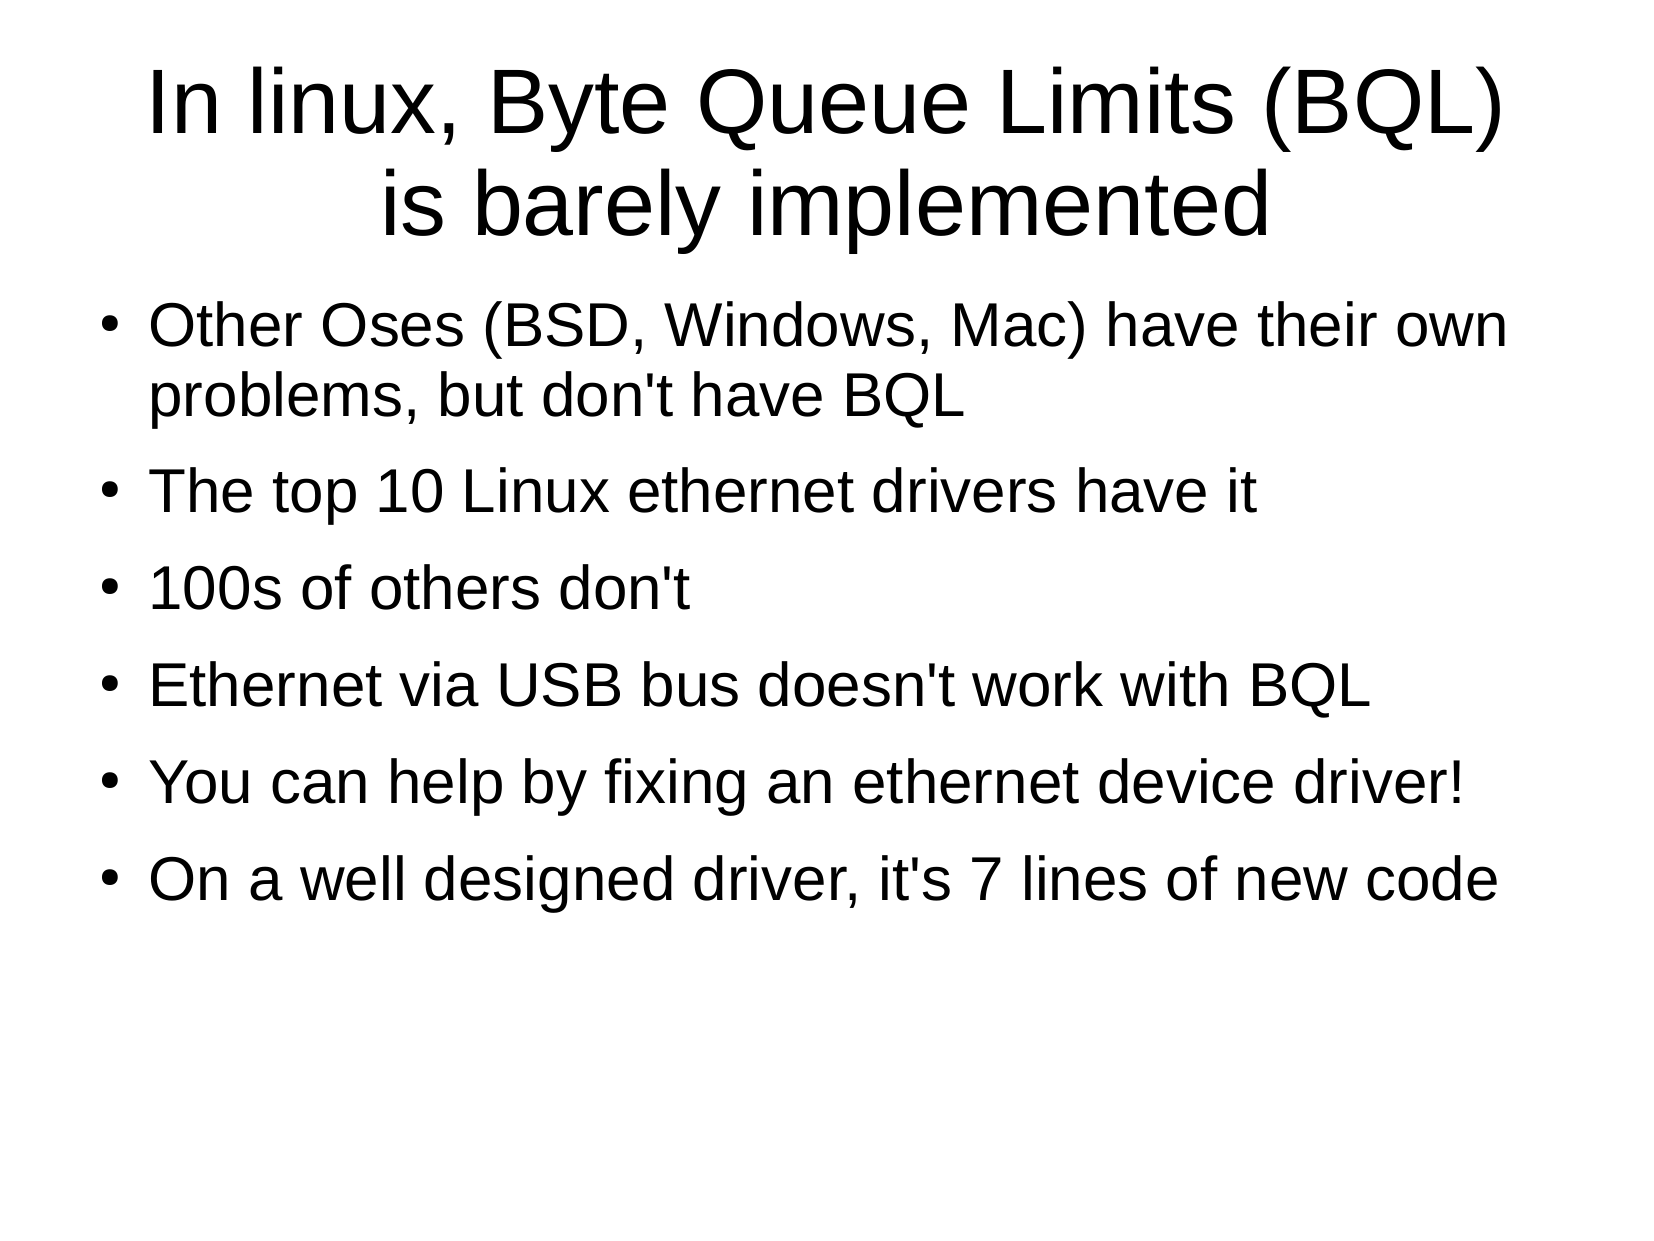

# In linux, Byte Queue Limits (BQL) is barely implemented
Other Oses (BSD, Windows, Mac) have their own problems, but don't have BQL
The top 10 Linux ethernet drivers have it
100s of others don't
Ethernet via USB bus doesn't work with BQL
You can help by fixing an ethernet device driver!
On a well designed driver, it's 7 lines of new code